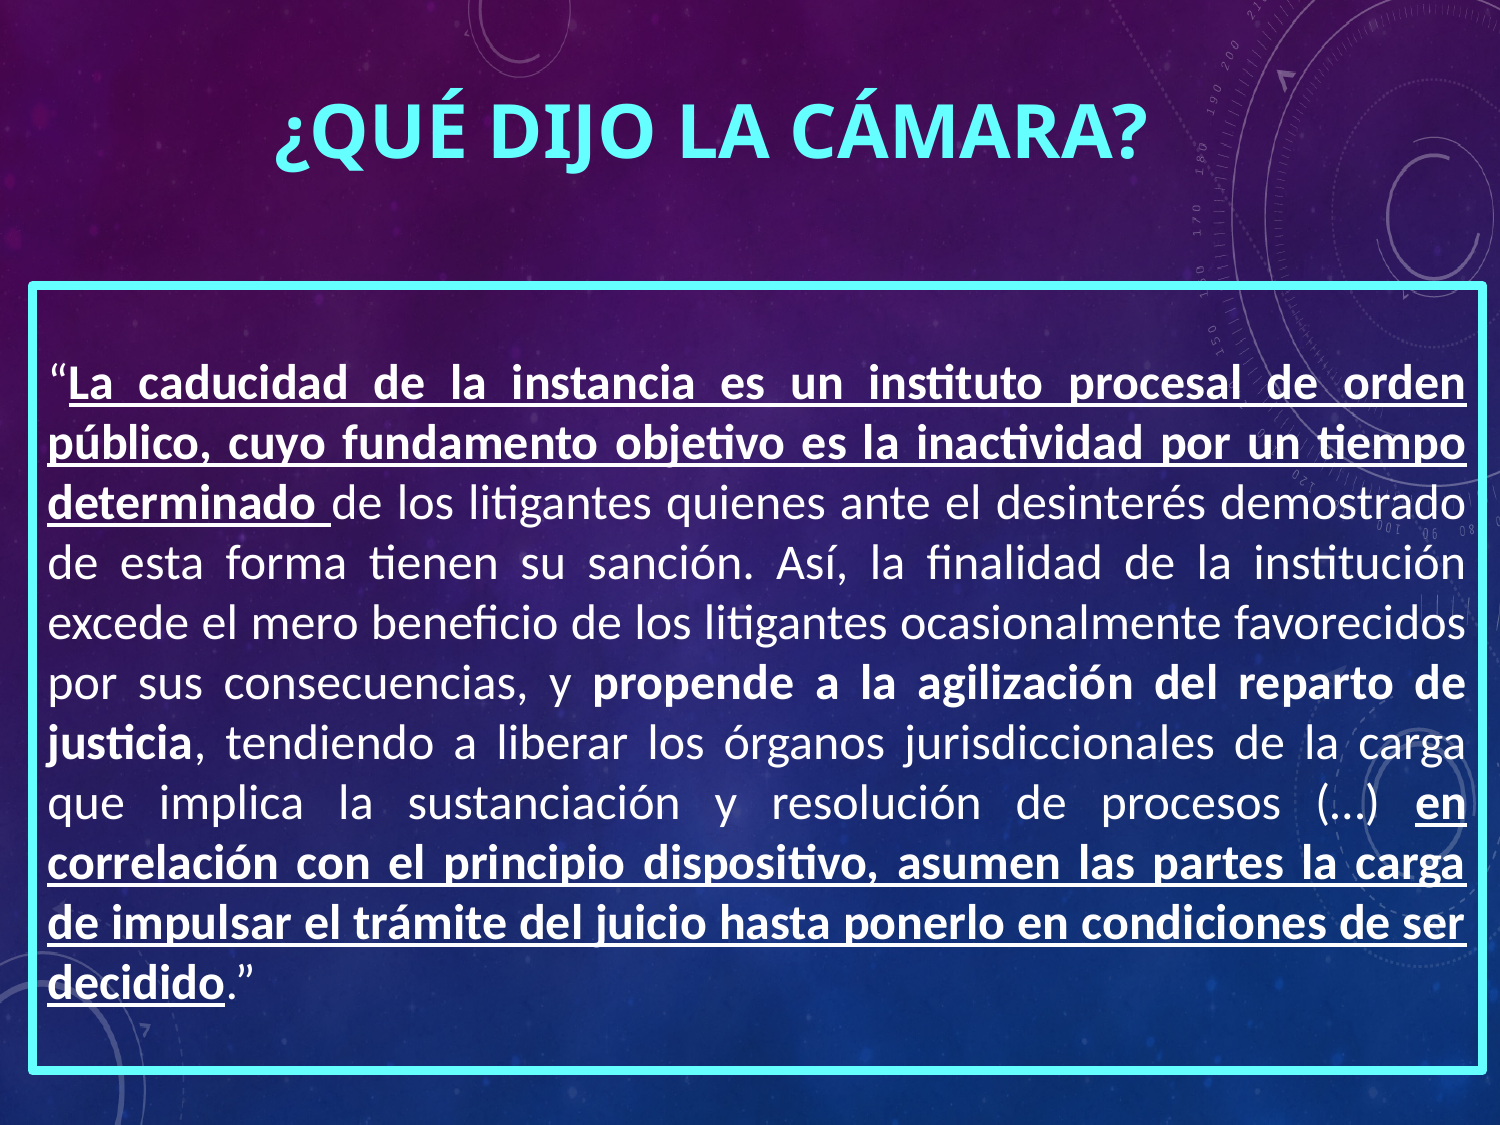

# ¿Qué dijo la Cámara?
“La caducidad de la instancia es un instituto procesal de orden público, cuyo fundamento objetivo es la inactividad por un tiempo determinado de los litigantes quienes ante el desinterés demostrado de esta forma tienen su sanción. Así, la finalidad de la institución excede el mero beneficio de los litigantes ocasionalmente favorecidos por sus consecuencias, y propende a la agilización del reparto de justicia, tendiendo a liberar los órganos jurisdiccionales de la carga que implica la sustanciación y resolución de procesos (…) en correlación con el principio dispositivo, asumen las partes la carga de impulsar el trámite del juicio hasta ponerlo en condiciones de ser decidido.”